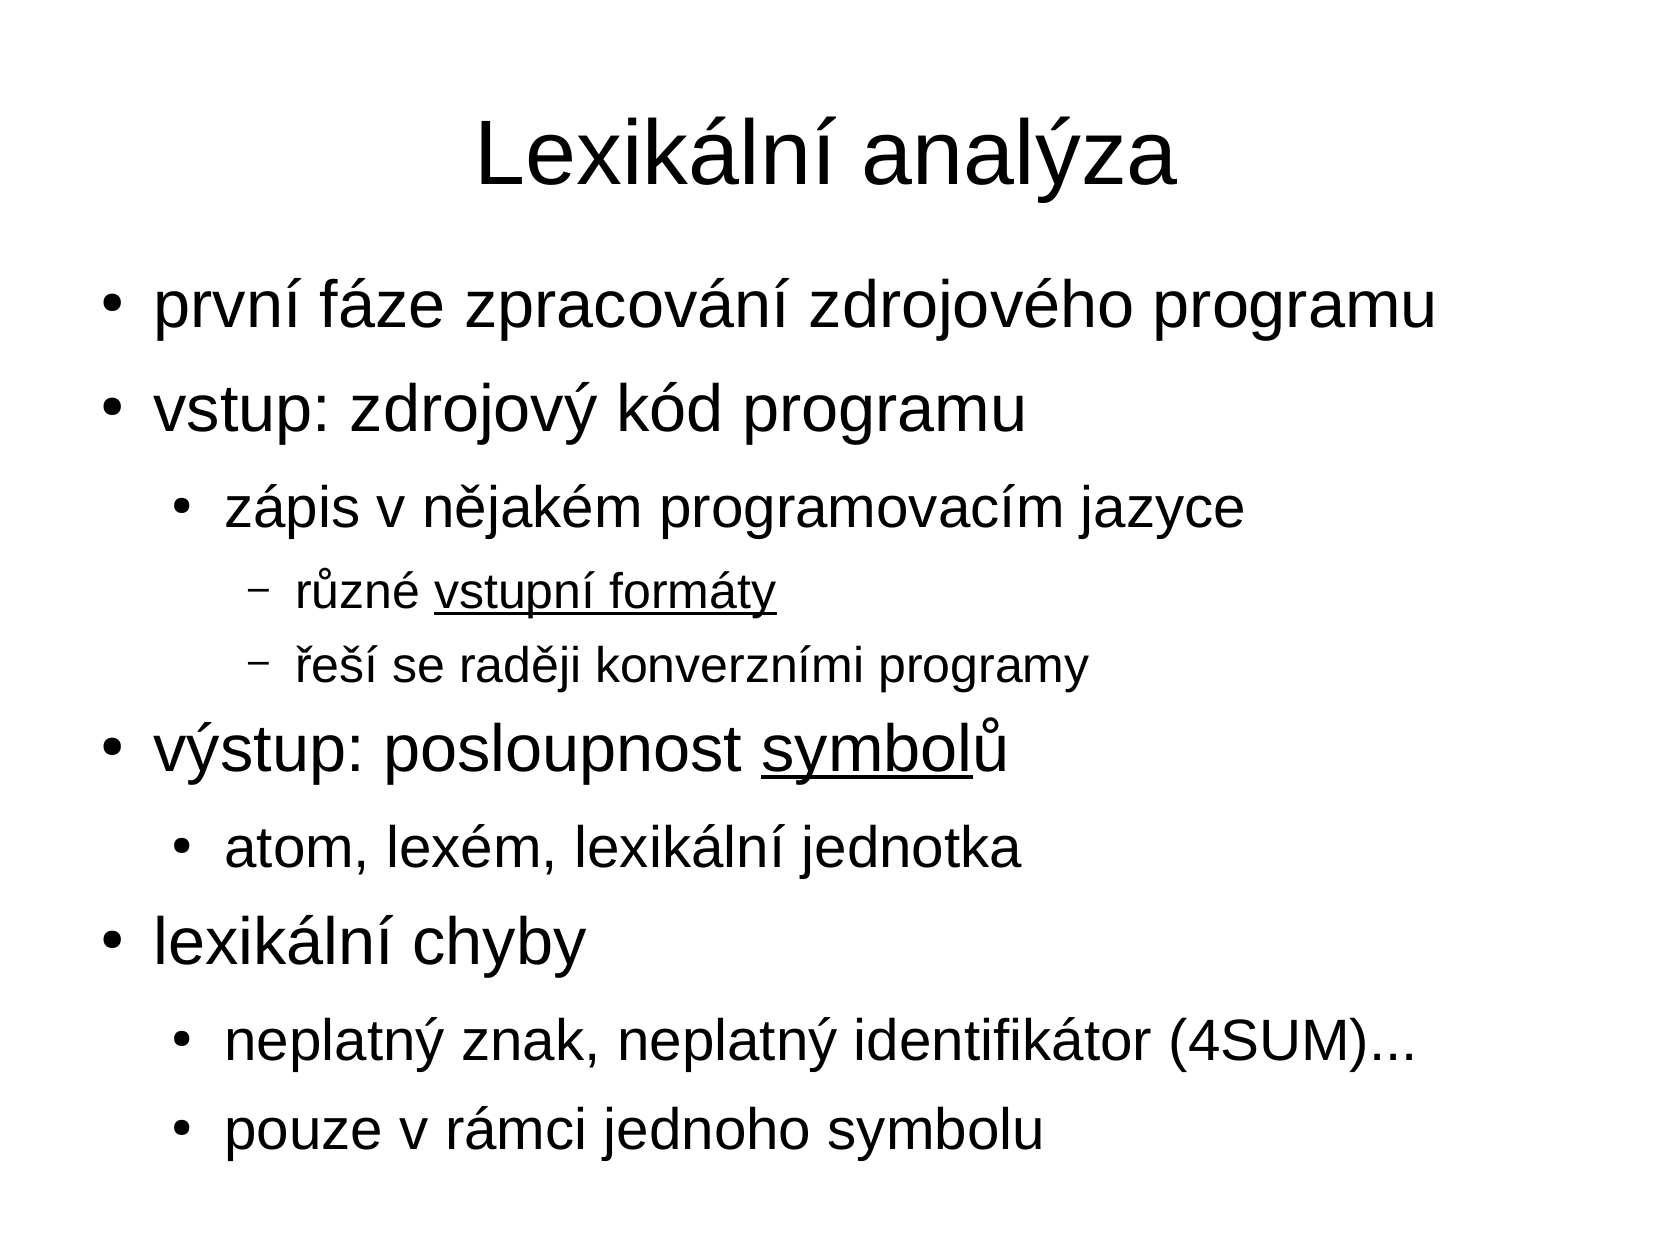

# Lexikální analýza
první fáze zpracování zdrojového programu
vstup: zdrojový kód programu
zápis v nějakém programovacím jazyce
různé vstupní formáty
řeší se raději konverzními programy
výstup: posloupnost symbolů
atom, lexém, lexikální jednotka
lexikální chyby
neplatný znak, neplatný identifikátor (4SUM)...
pouze v rámci jednoho symbolu